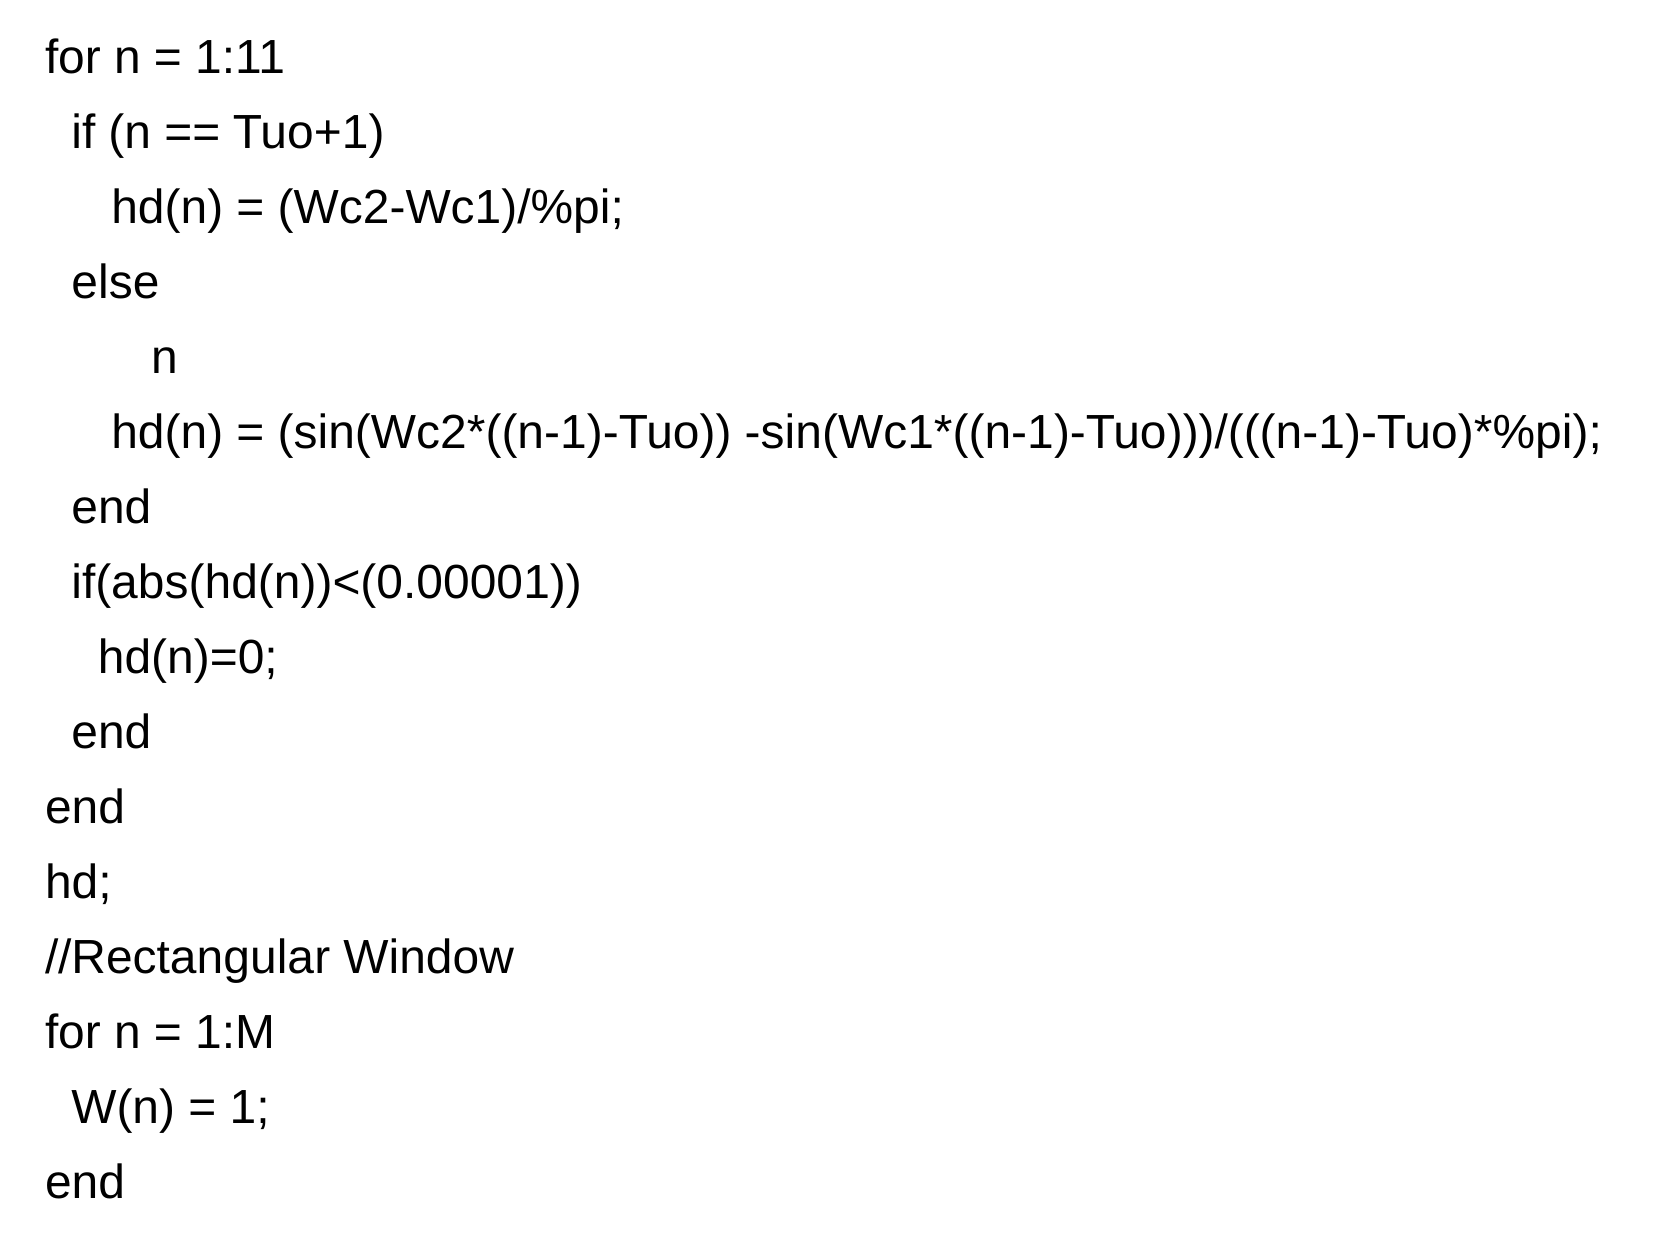

# for n = 1:11
 if (n == Tuo+1)
 hd(n) = (Wc2-Wc1)/%pi;
 else
 n
 hd(n) = (sin(Wc2*((n-1)-Tuo)) -sin(Wc1*((n-1)-Tuo)))/(((n-1)-Tuo)*%pi);
 end
 if(abs(hd(n))<(0.00001))
 hd(n)=0;
 end
end
hd;
//Rectangular Window
for n = 1:M
 W(n) = 1;
end